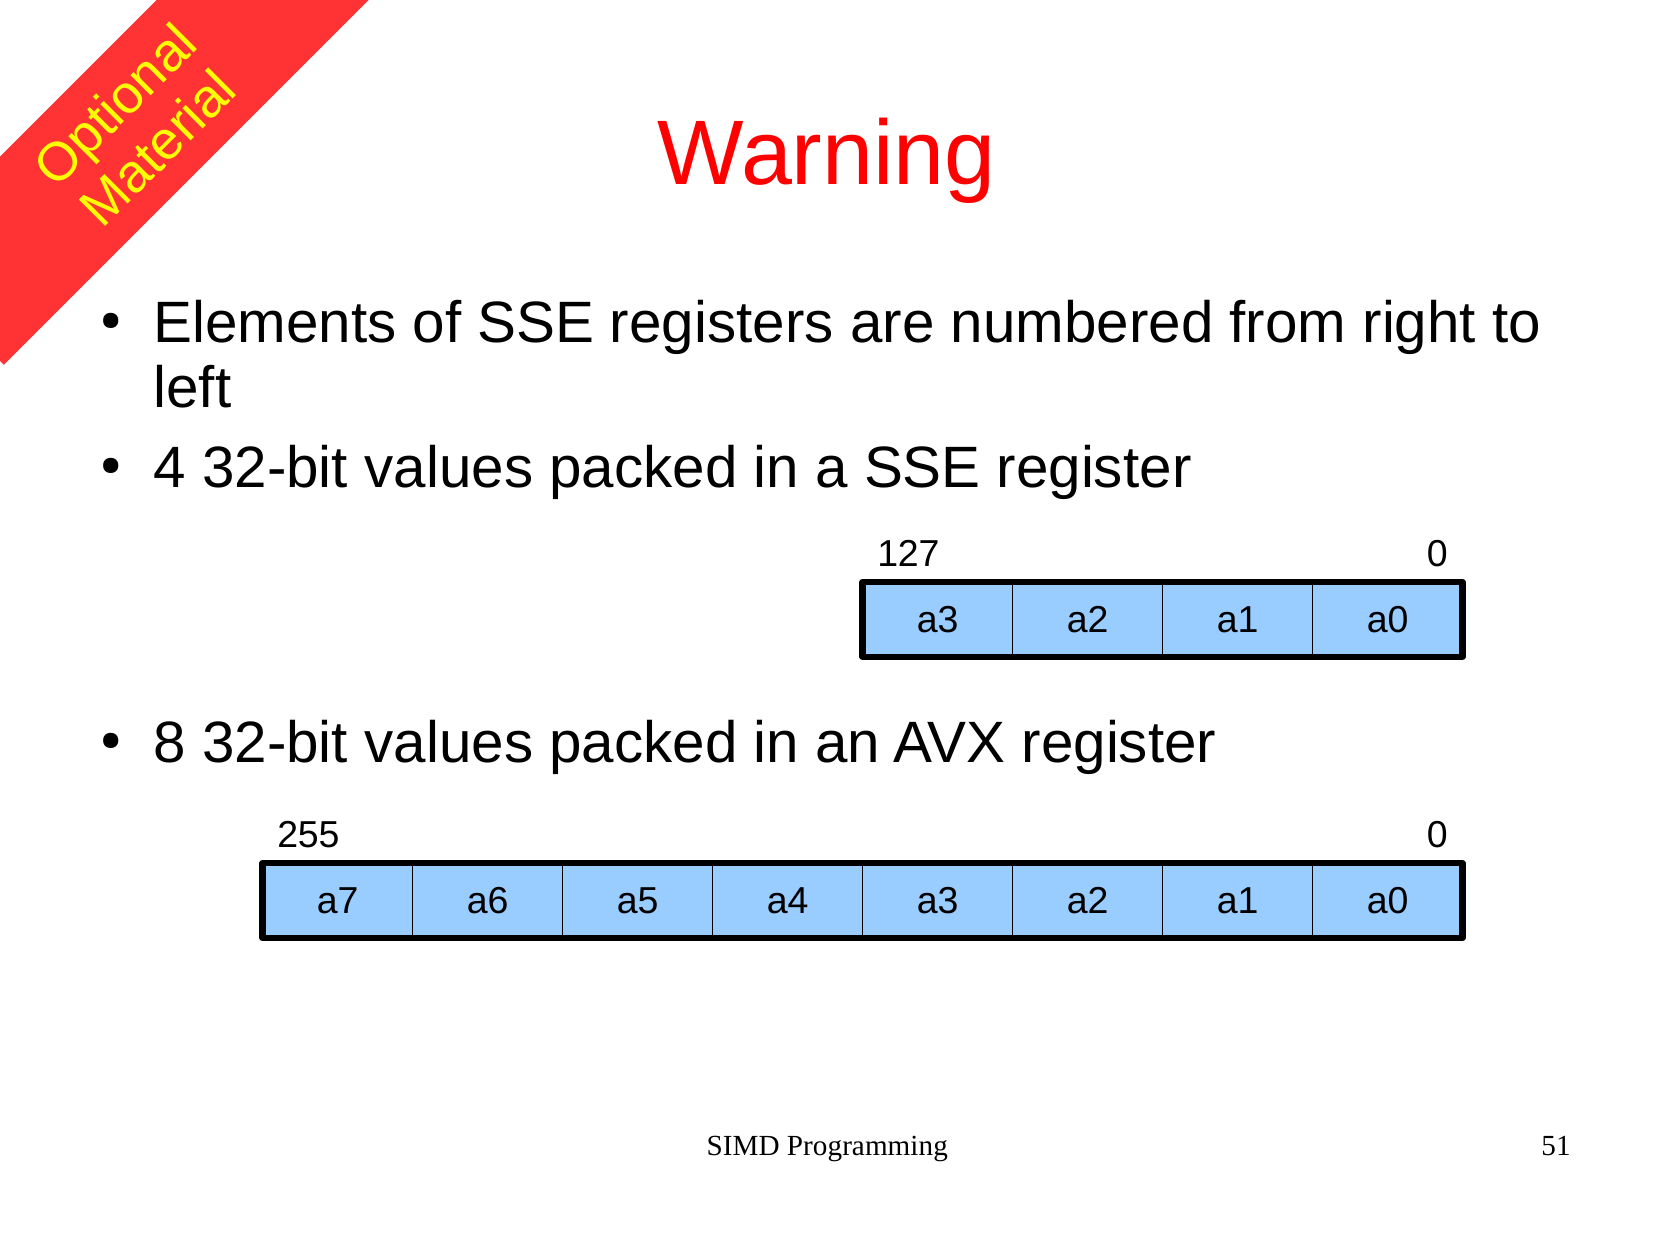

# Warning
Optional
Material
Elements of SSE registers are numbered from right to left
4 32-bit values packed in a SSE register
8 32-bit values packed in an AVX register
127
0
a3
a2
a1
a0
255
0
a7
a6
a5
a4
a3
a2
a1
a0
SIMD Programming
51